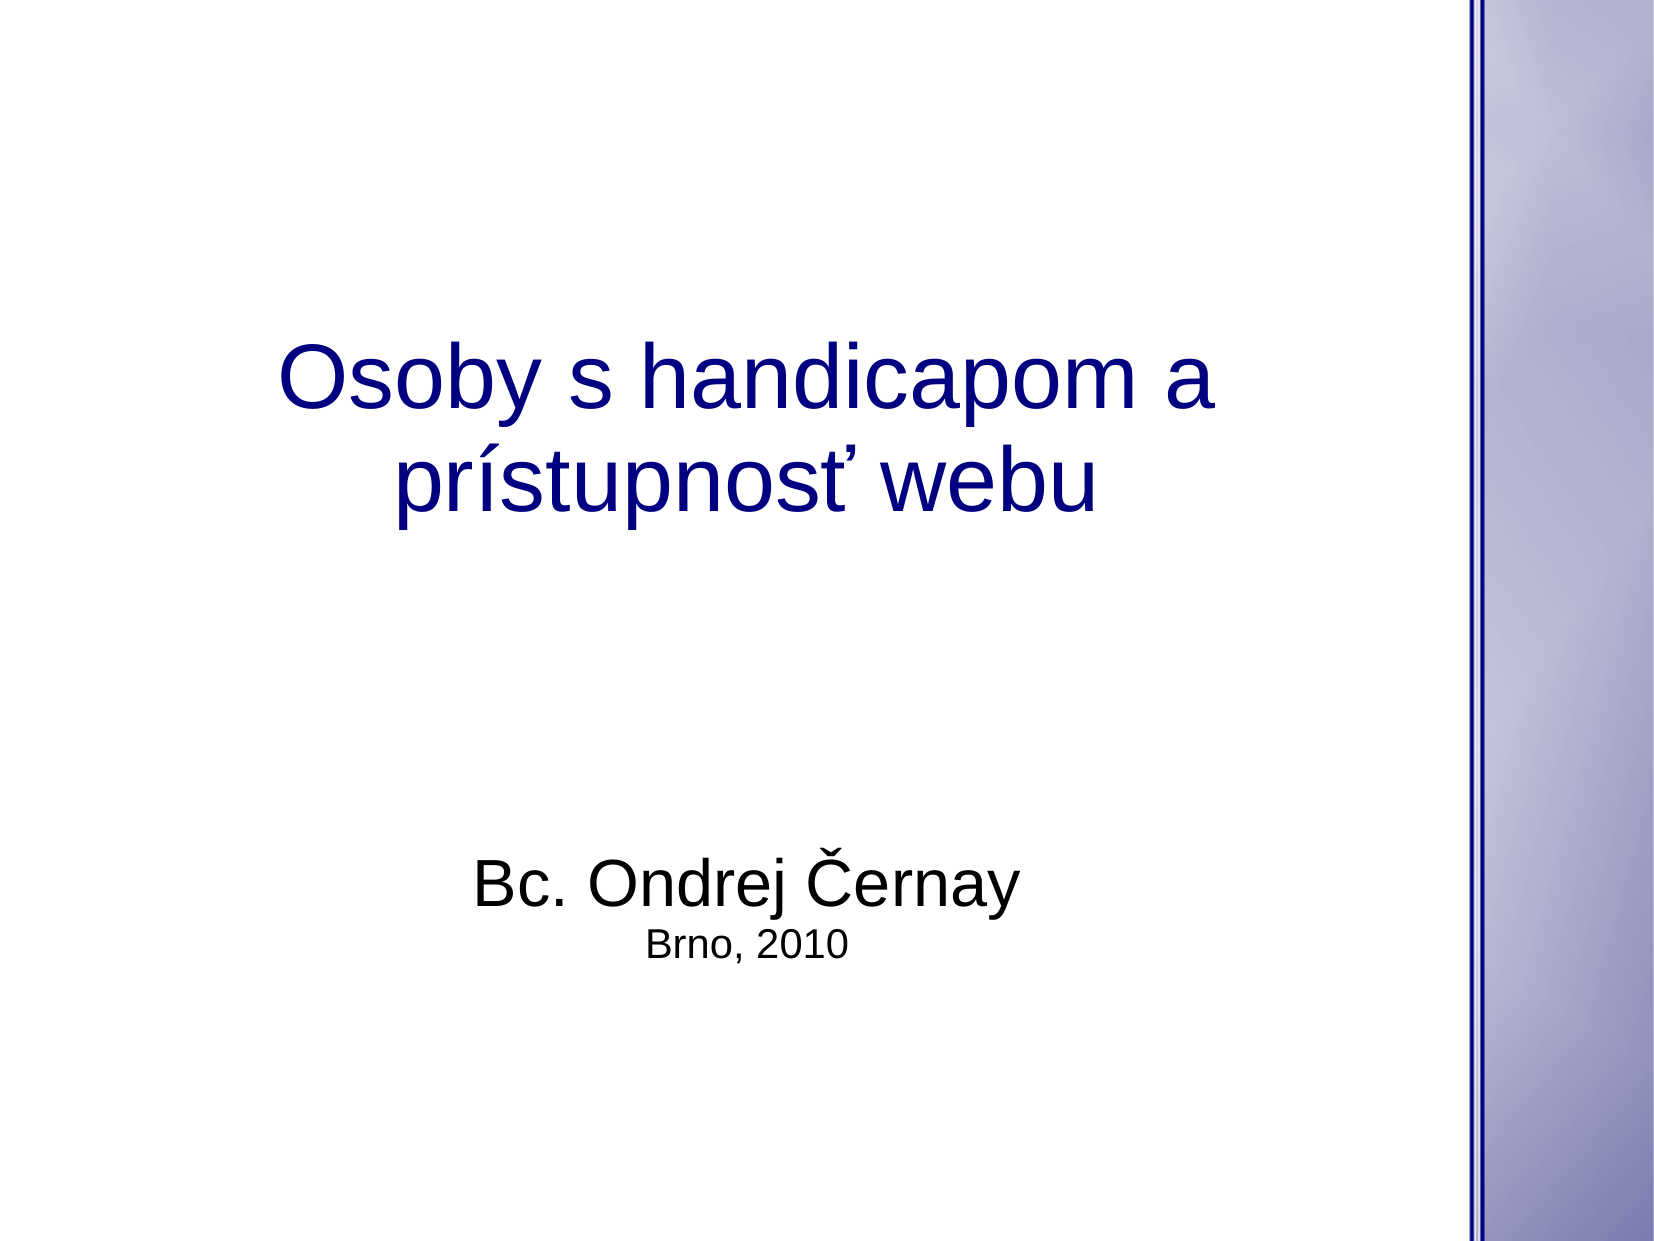

# Osoby s handicapom a prístupnosť webu
Bc. Ondrej Černay
Brno, 2010